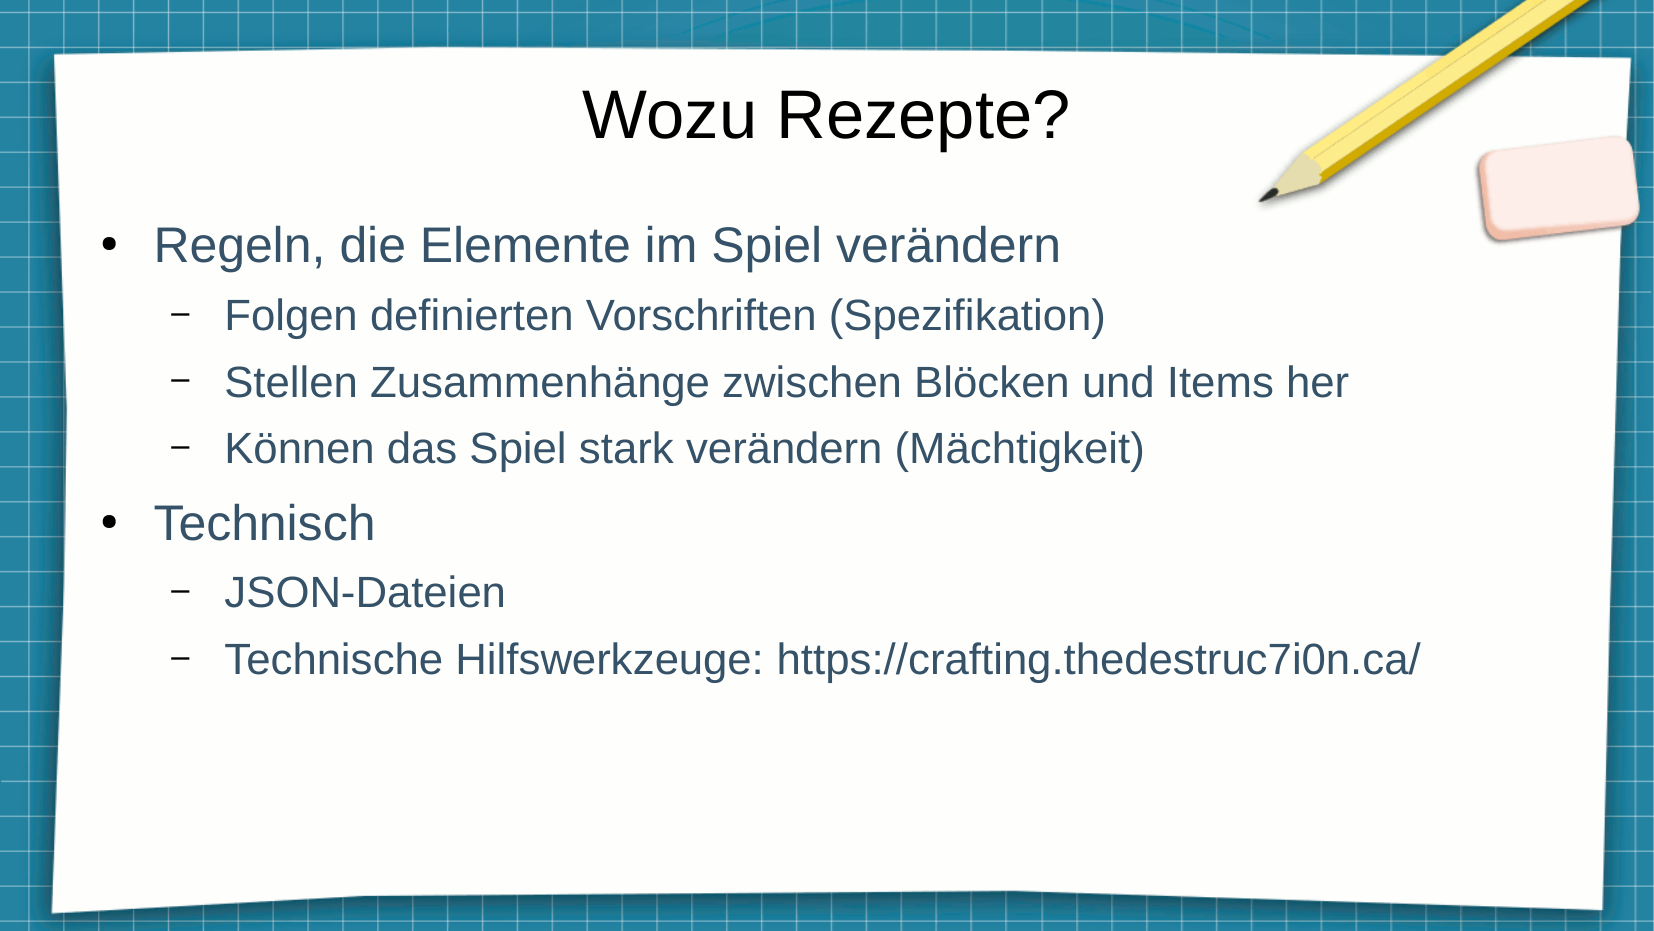

# Wozu Rezepte?
Regeln, die Elemente im Spiel verändern
Folgen definierten Vorschriften (Spezifikation)
Stellen Zusammenhänge zwischen Blöcken und Items her
Können das Spiel stark verändern (Mächtigkeit)
Technisch
JSON-Dateien
Technische Hilfswerkzeuge: https://crafting.thedestruc7i0n.ca/